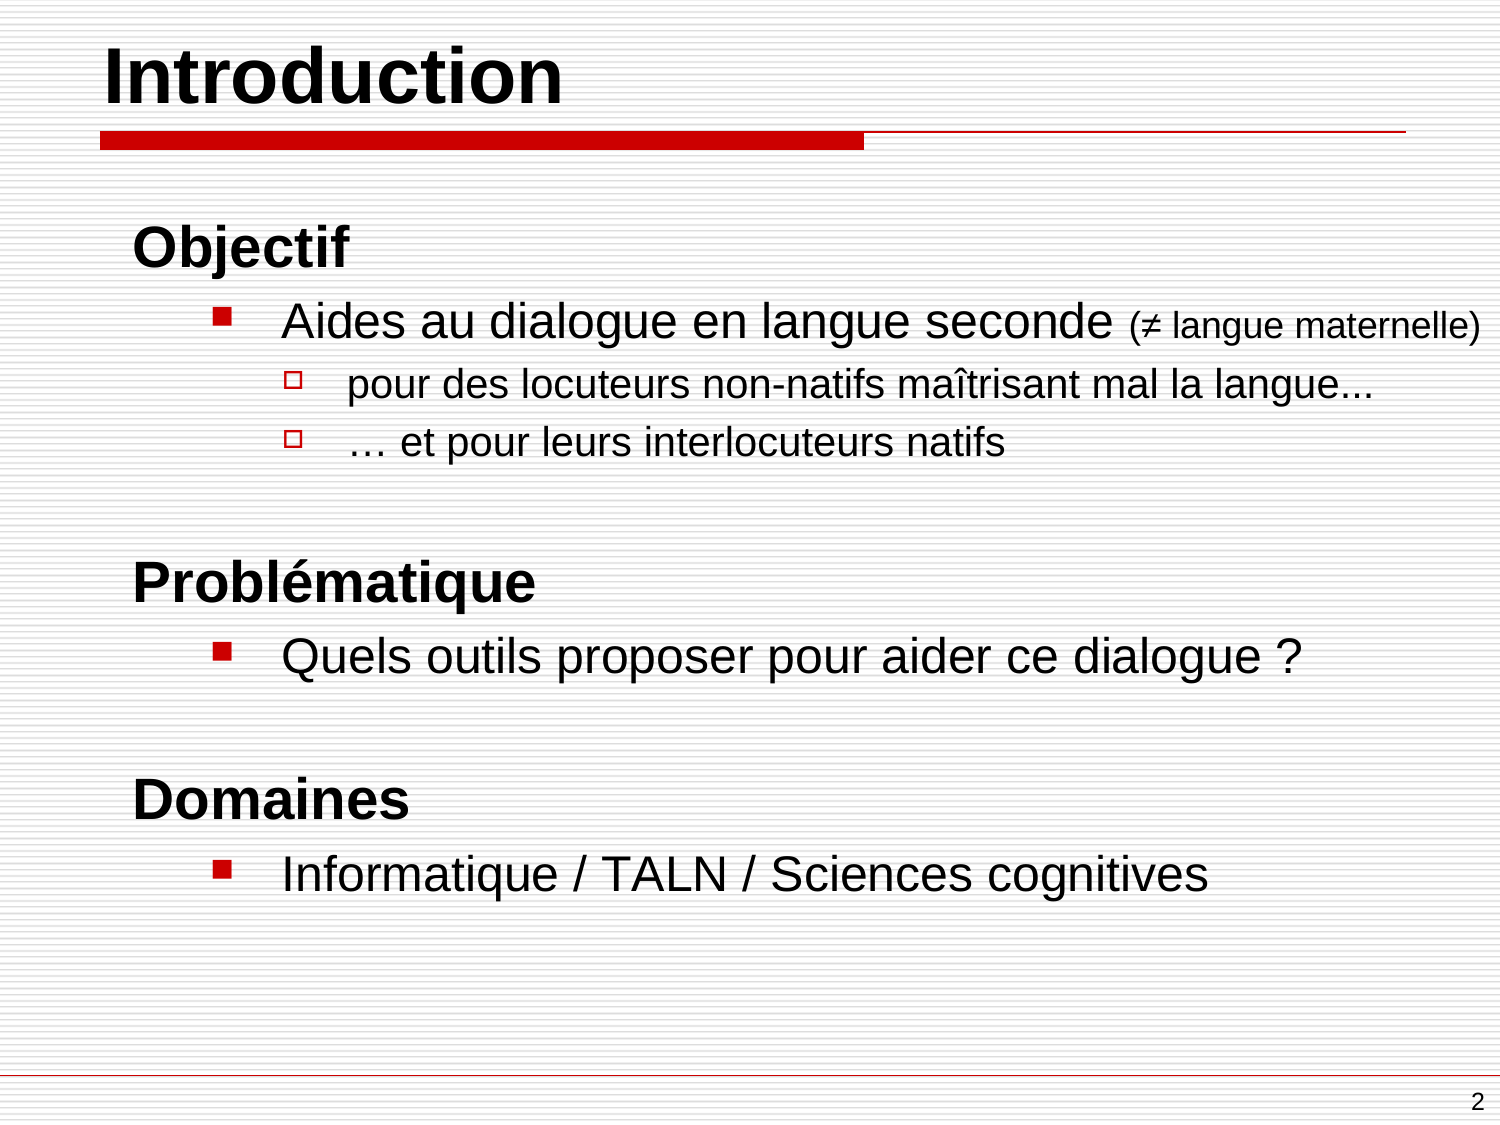

Introduction
# Objectif
Aides au dialogue en langue seconde (≠ langue maternelle)
pour des locuteurs non-natifs maîtrisant mal la langue...
… et pour leurs interlocuteurs natifs
Problématique
Quels outils proposer pour aider ce dialogue ?
Domaines
Informatique / TALN / Sciences cognitives
2